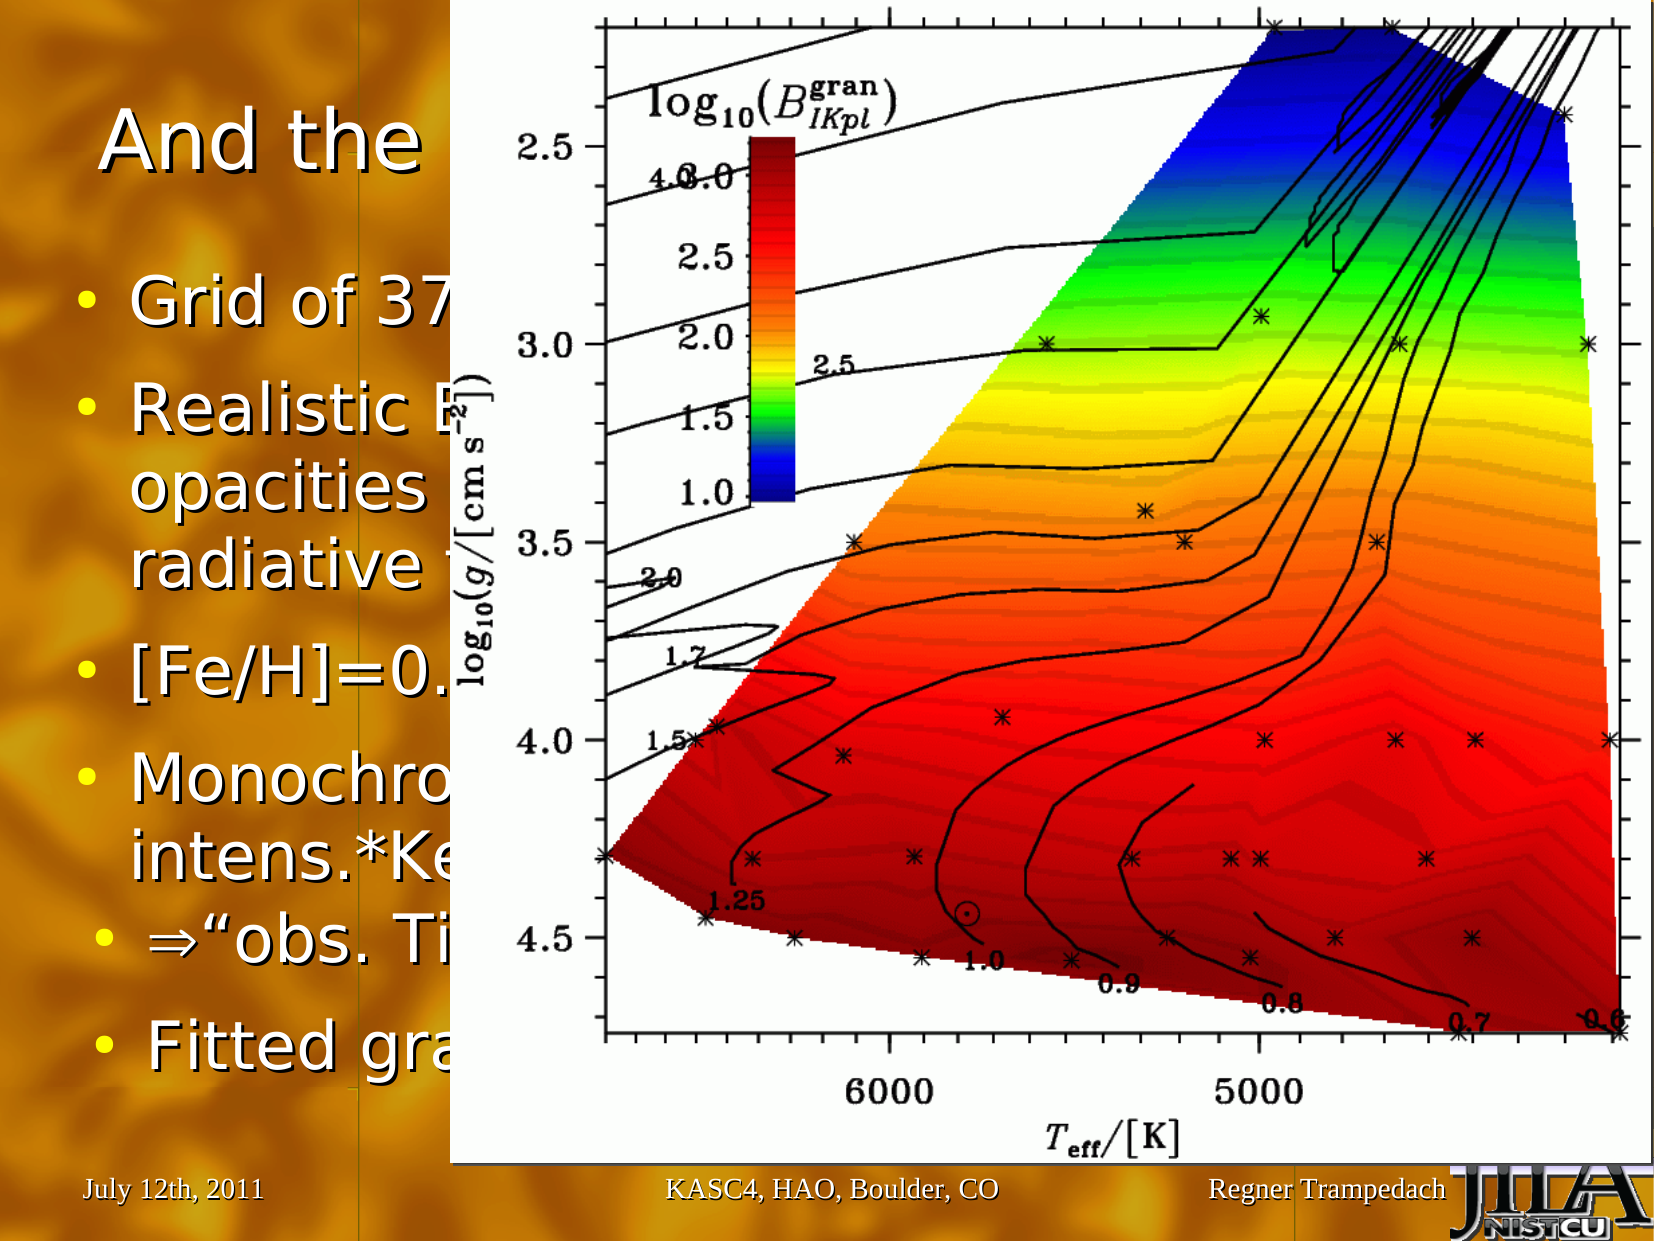

# And the 3D convection simulations?
Grid of 37 sims.
Realistic EOS, opacities and radiative transf.
[Fe/H]=0.0 ~GN93
Monochromatic intens.*Kepler filter
⇒“obs. Time-series
Fitted gran. “noise”